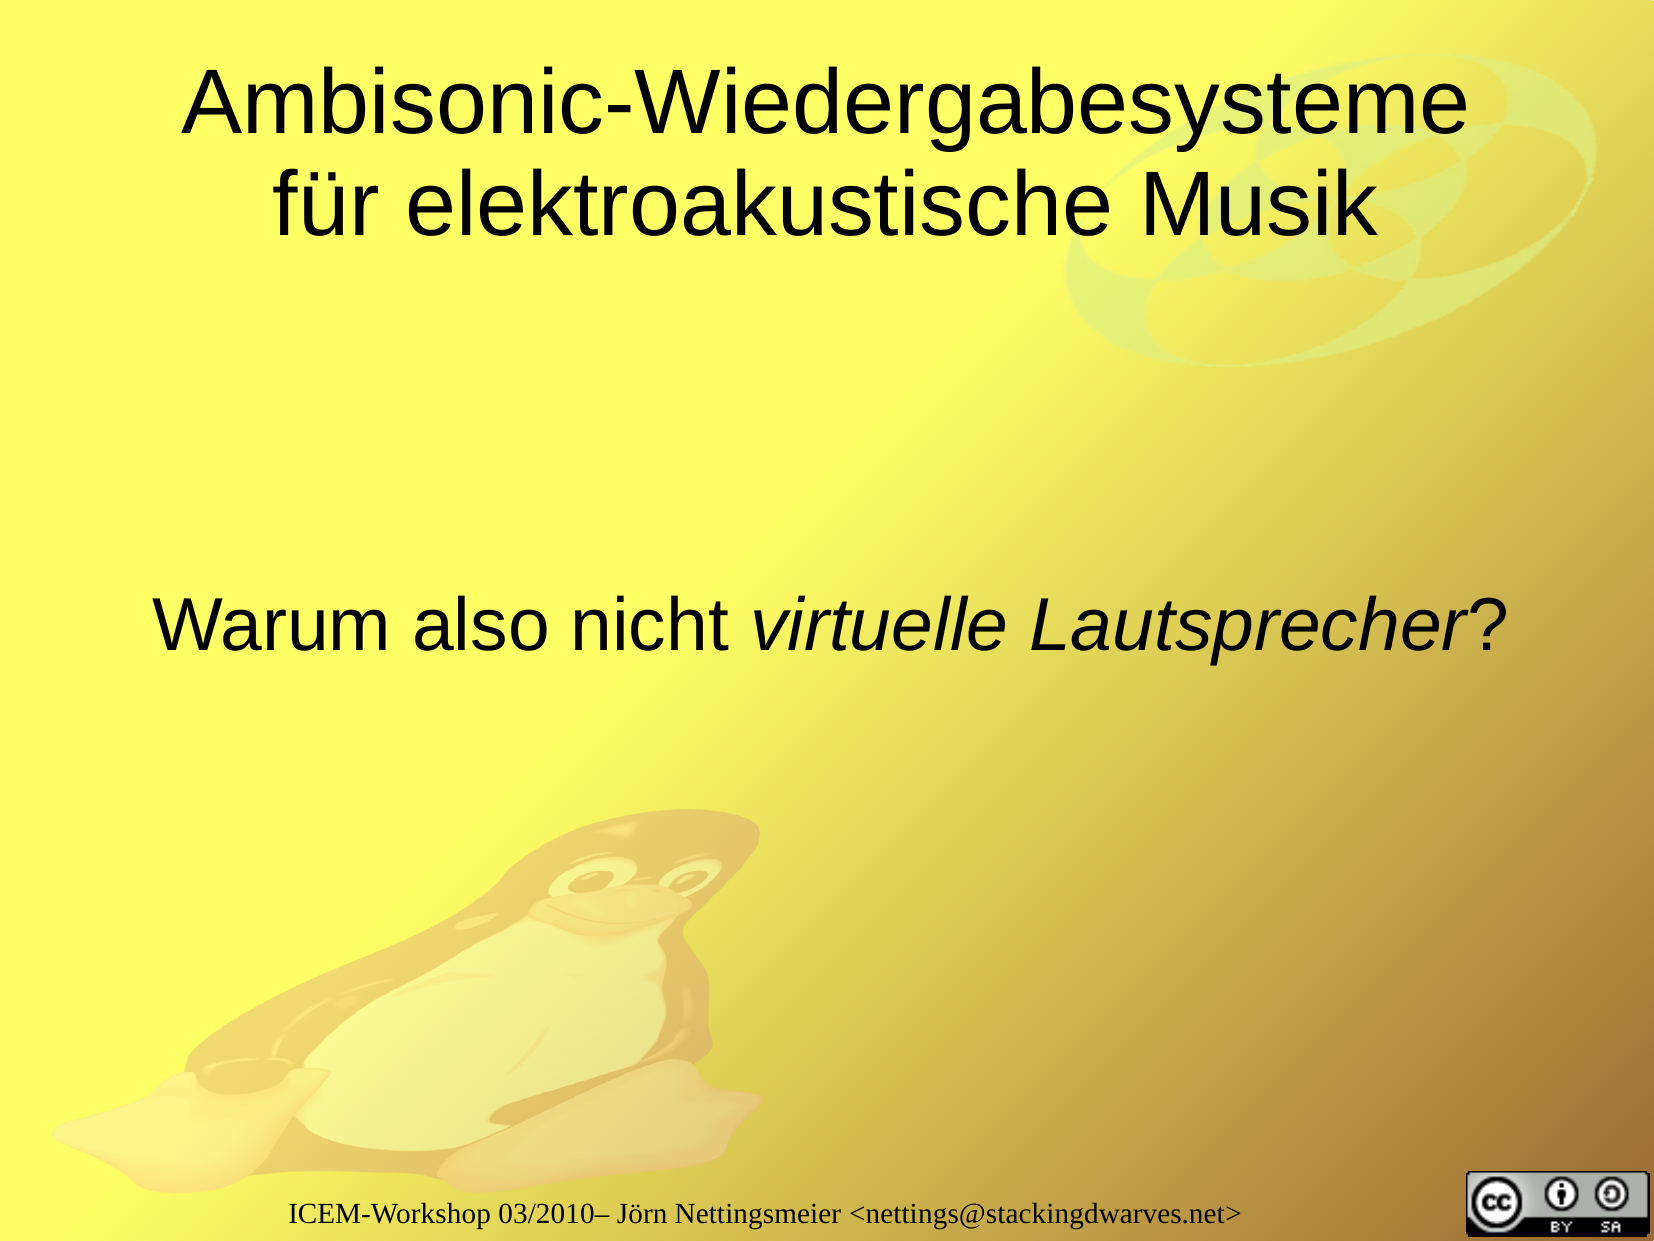

# Ambisonic-Wiedergabesysteme für elektroakustische Musik
Warum also nicht virtuelle Lautsprecher?